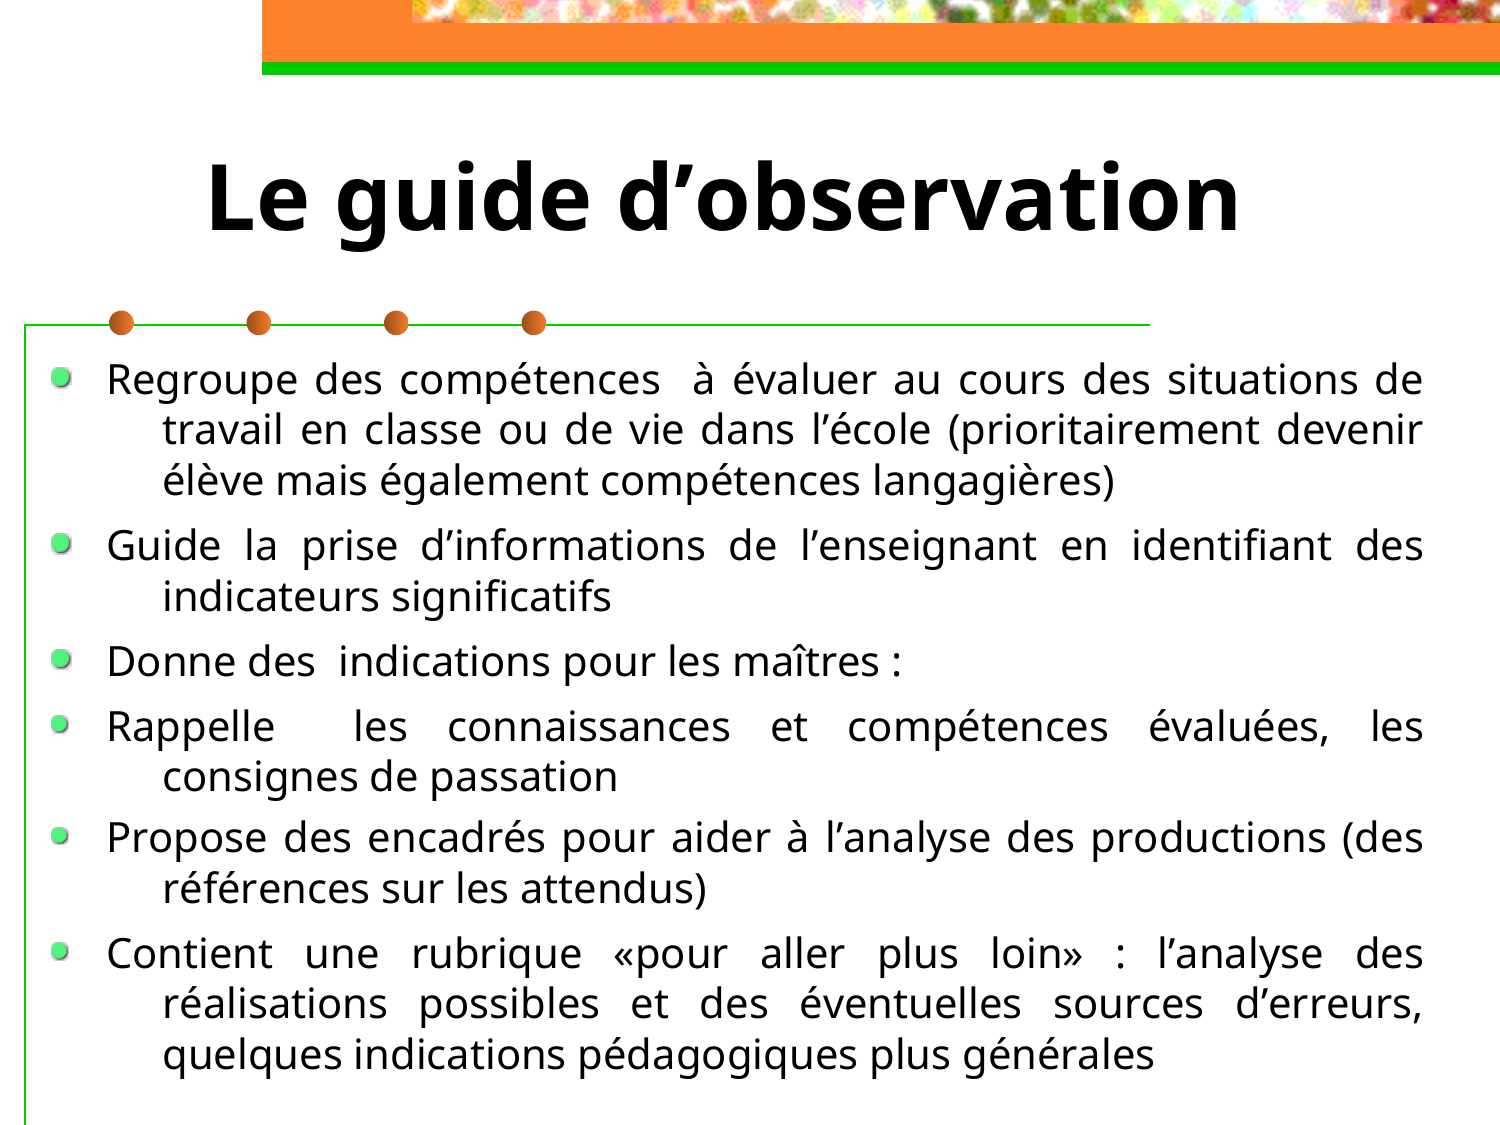

# Le guide d’observation
Regroupe des compétences à évaluer au cours des situations de travail en classe ou de vie dans l’école (prioritairement devenir élève mais également compétences langagières)
Guide la prise d’informations de l’enseignant en identifiant des indicateurs significatifs
Donne des indications pour les maîtres :
Rappelle les connaissances et compétences évaluées, les consignes de passation
Propose des encadrés pour aider à l’analyse des productions (des références sur les attendus)
Contient une rubrique «pour aller plus loin» : l’analyse des réalisations possibles et des éventuelles sources d’erreurs, quelques indications pédagogiques plus générales